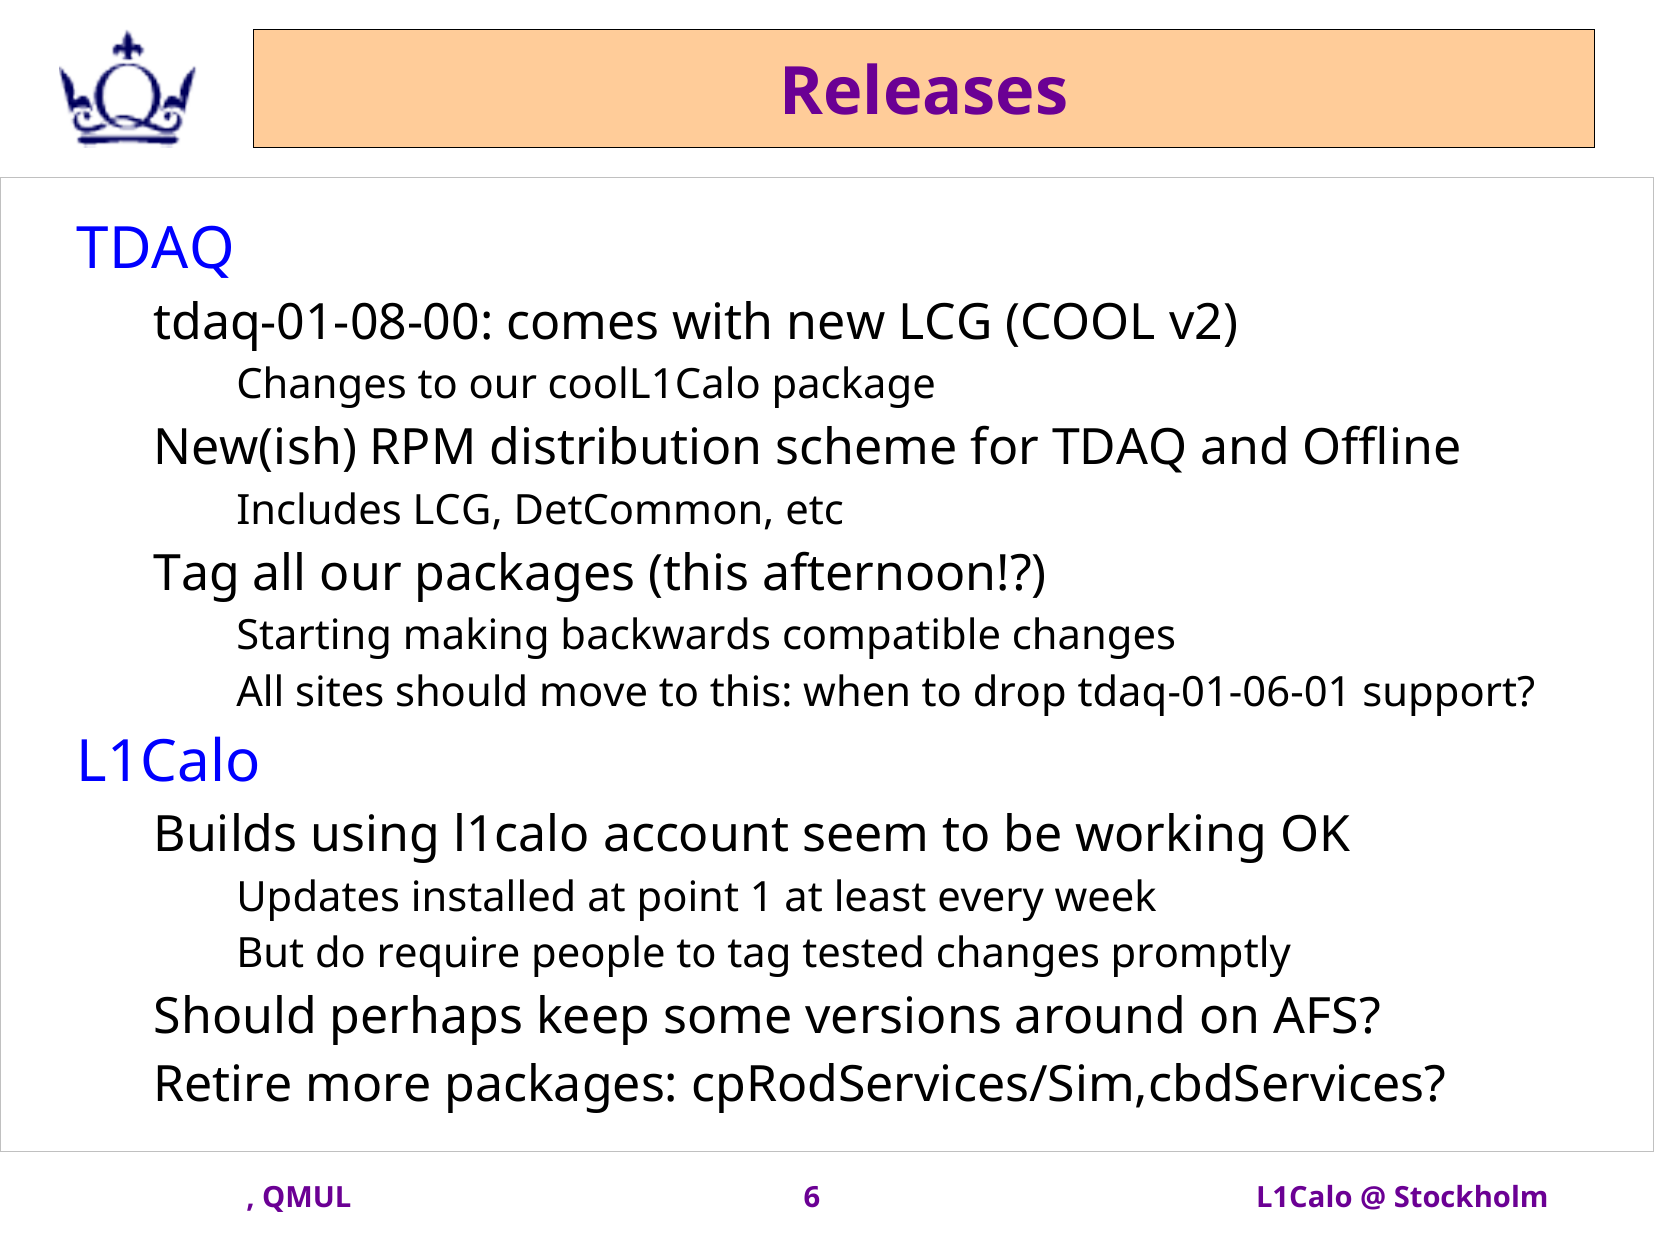

# Releases
TDAQ
tdaq-01-08-00: comes with new LCG (COOL v2)
Changes to our coolL1Calo package
New(ish) RPM distribution scheme for TDAQ and Offline
Includes LCG, DetCommon, etc
Tag all our packages (this afternoon!?)
Starting making backwards compatible changes
All sites should move to this: when to drop tdaq-01-06-01 support?
L1Calo
Builds using l1calo account seem to be working OK
Updates installed at point 1 at least every week
But do require people to tag tested changes promptly
Should perhaps keep some versions around on AFS?
Retire more packages: cpRodServices/Sim,cbdServices?